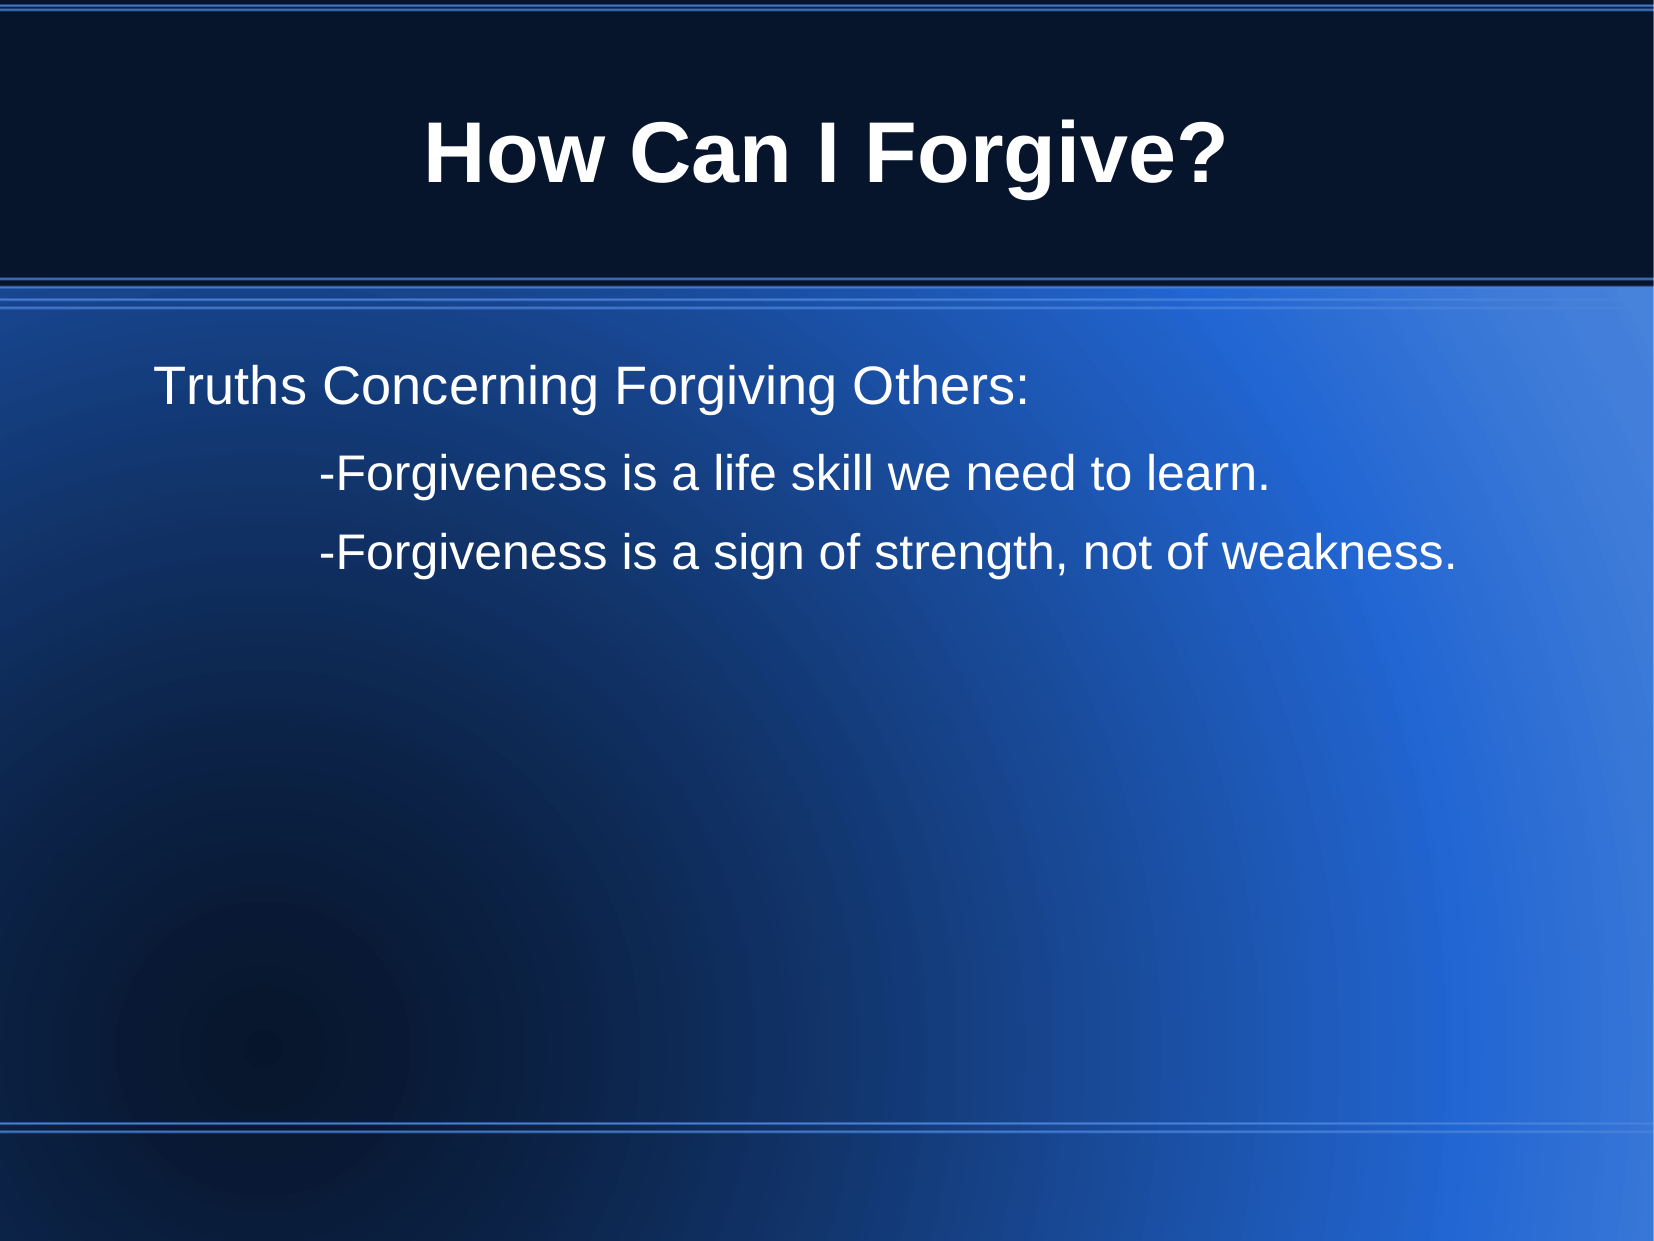

# How Can I Forgive?
Truths Concerning Forgiving Others:
-Forgiveness is a life skill we need to learn.
-Forgiveness is a sign of strength, not of weakness.